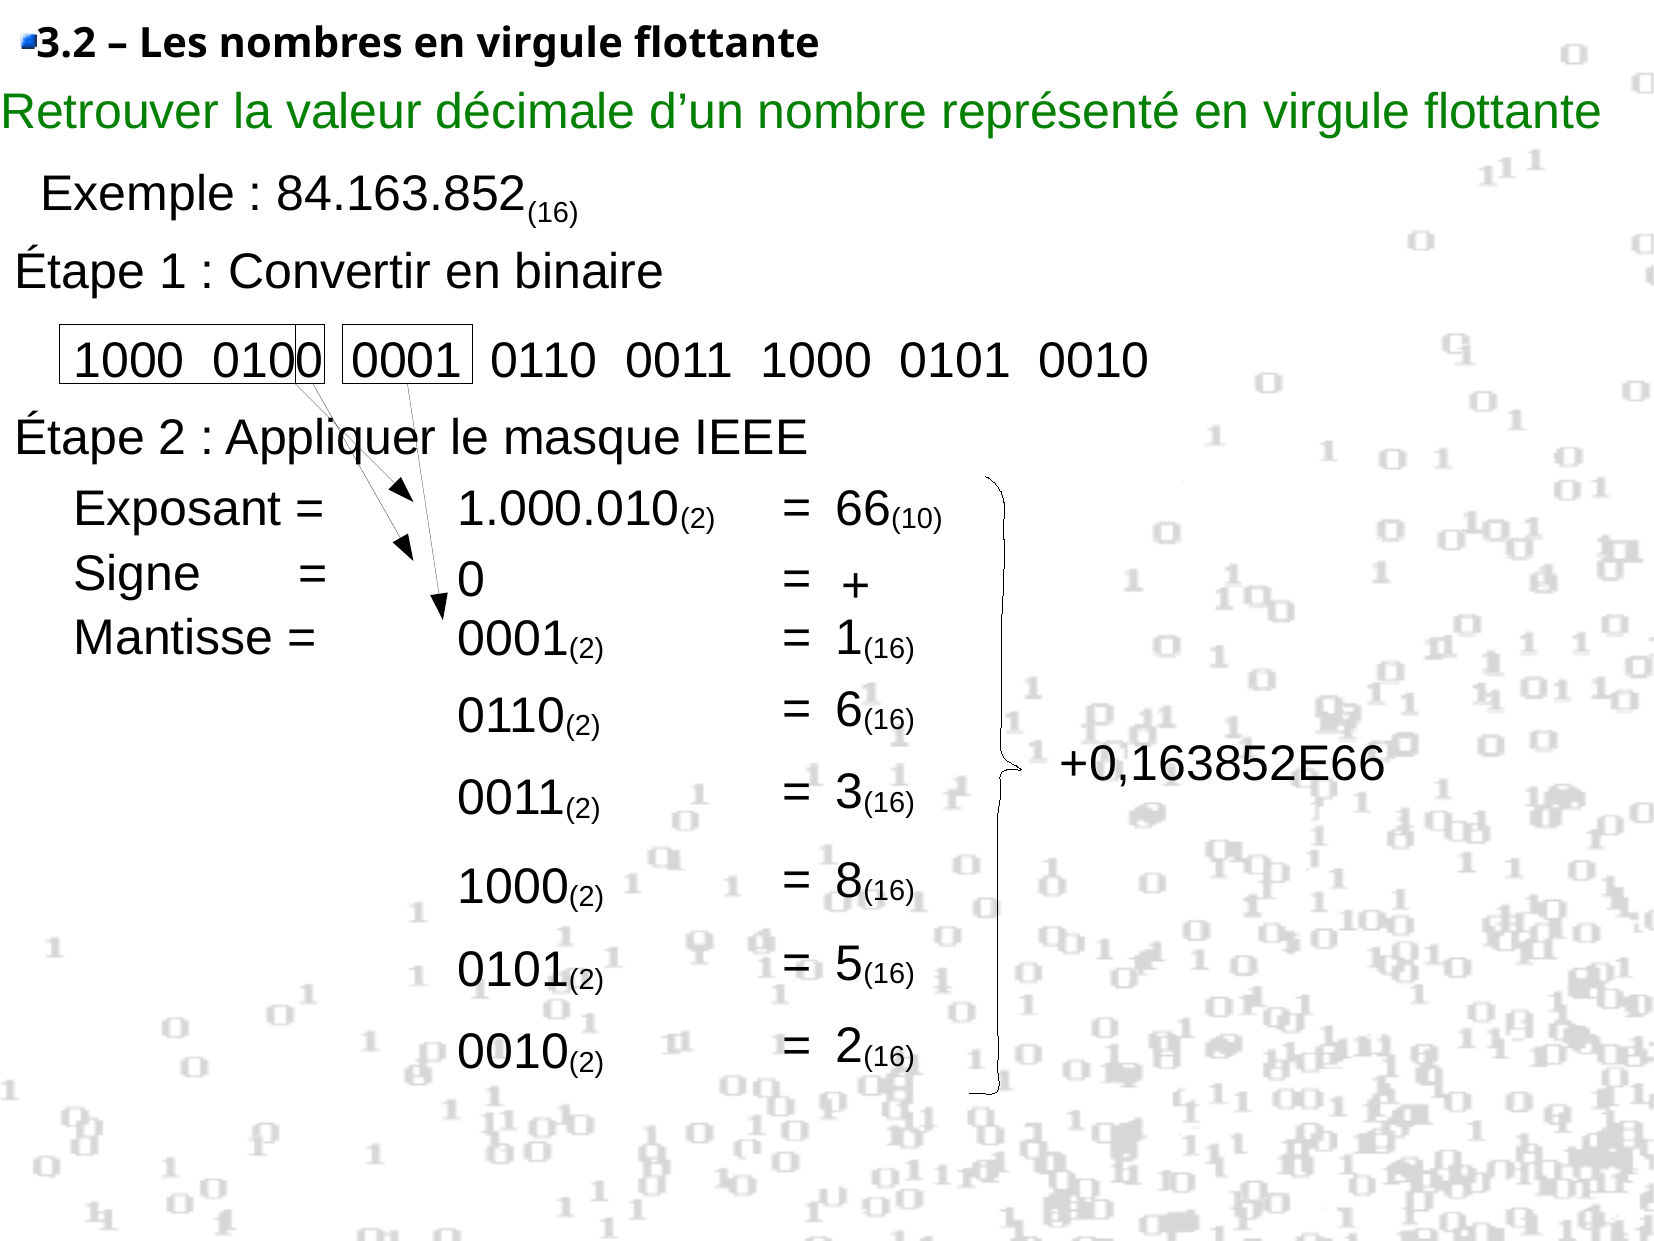

3.2 – Les nombres en virgule flottante
Retrouver la valeur décimale d’un nombre représenté en virgule flottante
Exemple : 84.163.852(16)
Étape 1 : Convertir en binaire
1000 0100 0001 0110 0011 1000 0101 0010
Étape 2 : Appliquer le masque IEEE
=
Exposant =
1.000.010(2)
66(10)
Signe =
=
0
+
=
Mantisse =
1(16)
0001(2)
=
6(16)
0110(2)
+0,163852E66
=
3(16)
0011(2)
=
8(16)
1000(2)
=
5(16)
0101(2)
=
2(16)
0010(2)